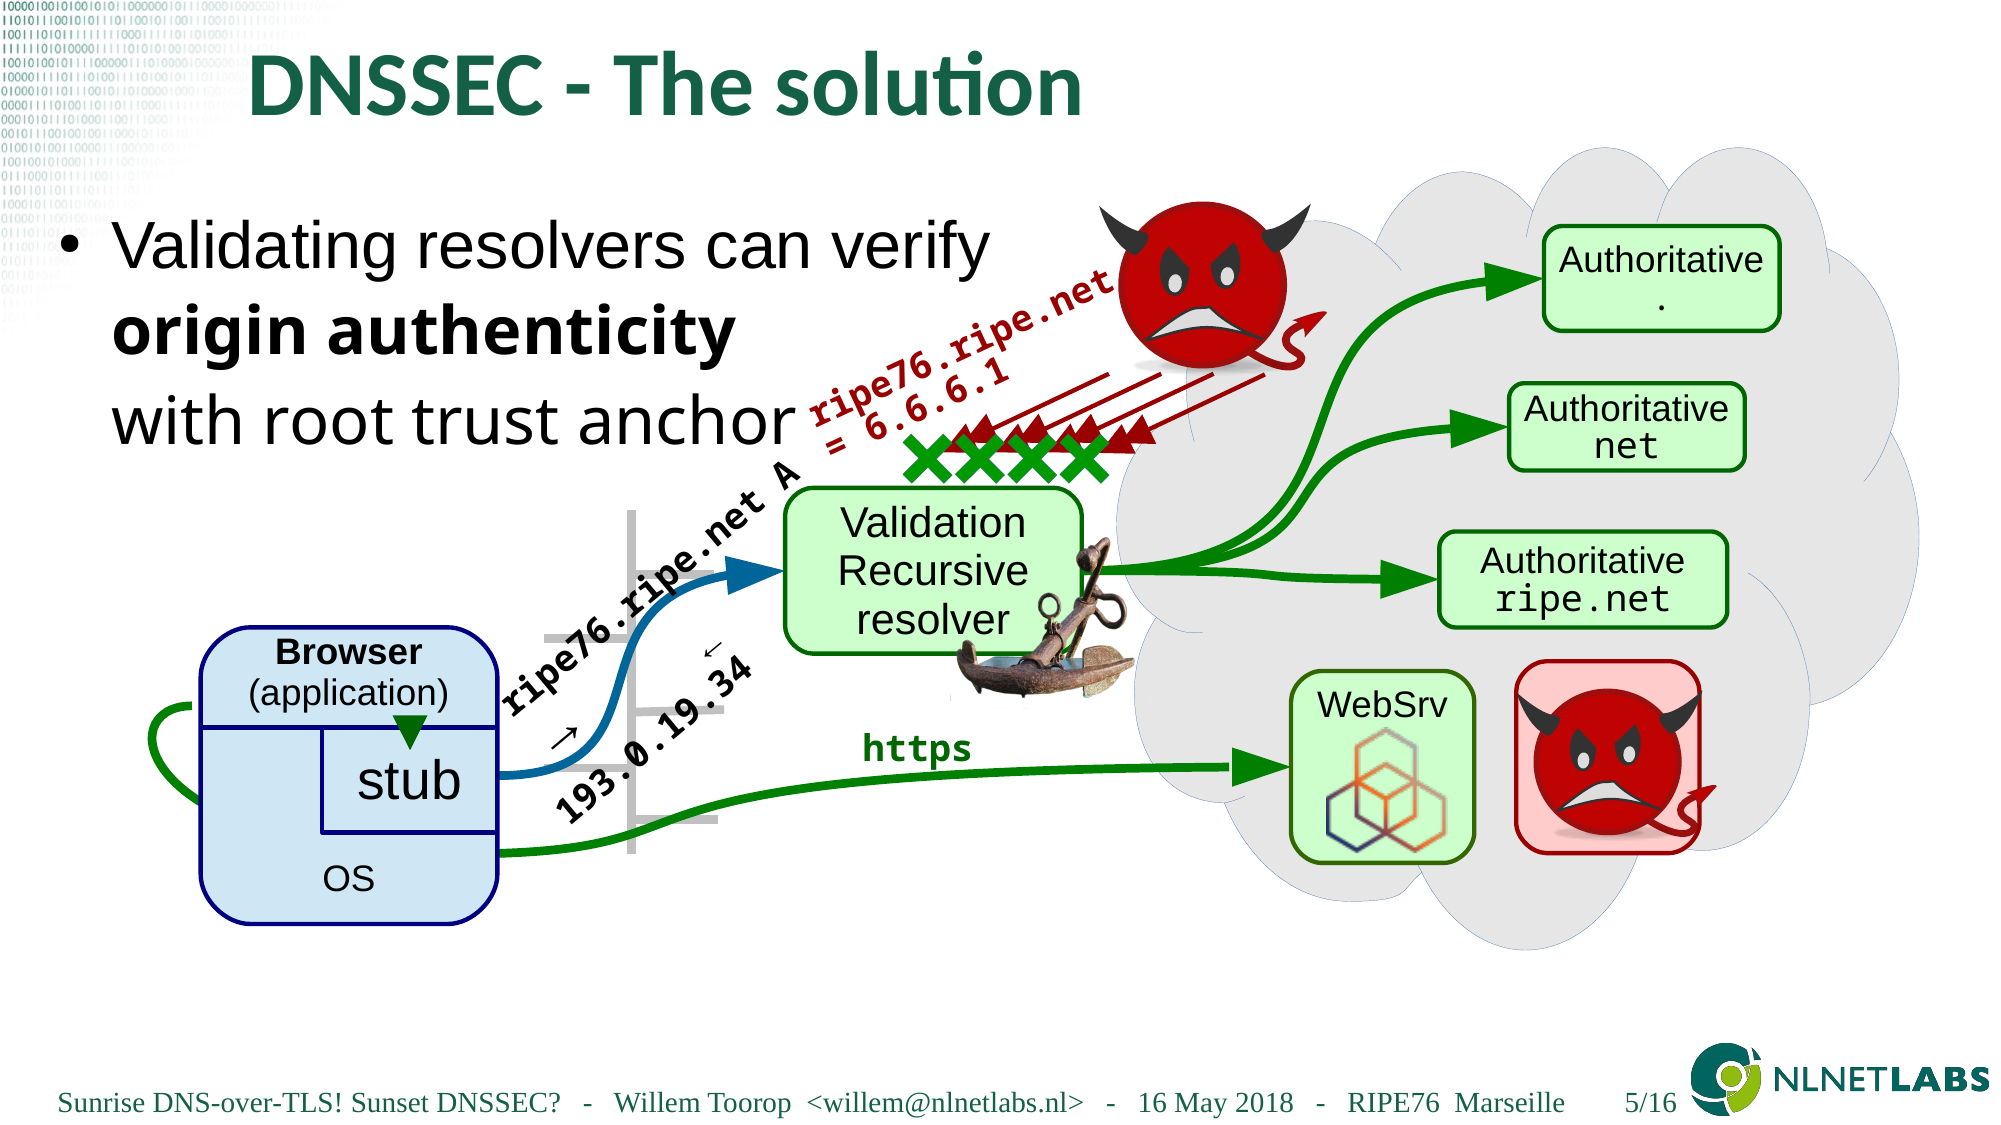

# DNSSEC - The solution
Validating resolvers can verify
origin authenticity
with root trust anchor
Sunrise DNS-over-TLS! Sunset DNSSEC? - Willem Toorop <willem@nlnetlabs.nl> - 16 May 2018 - RIPE76 Marseille
5